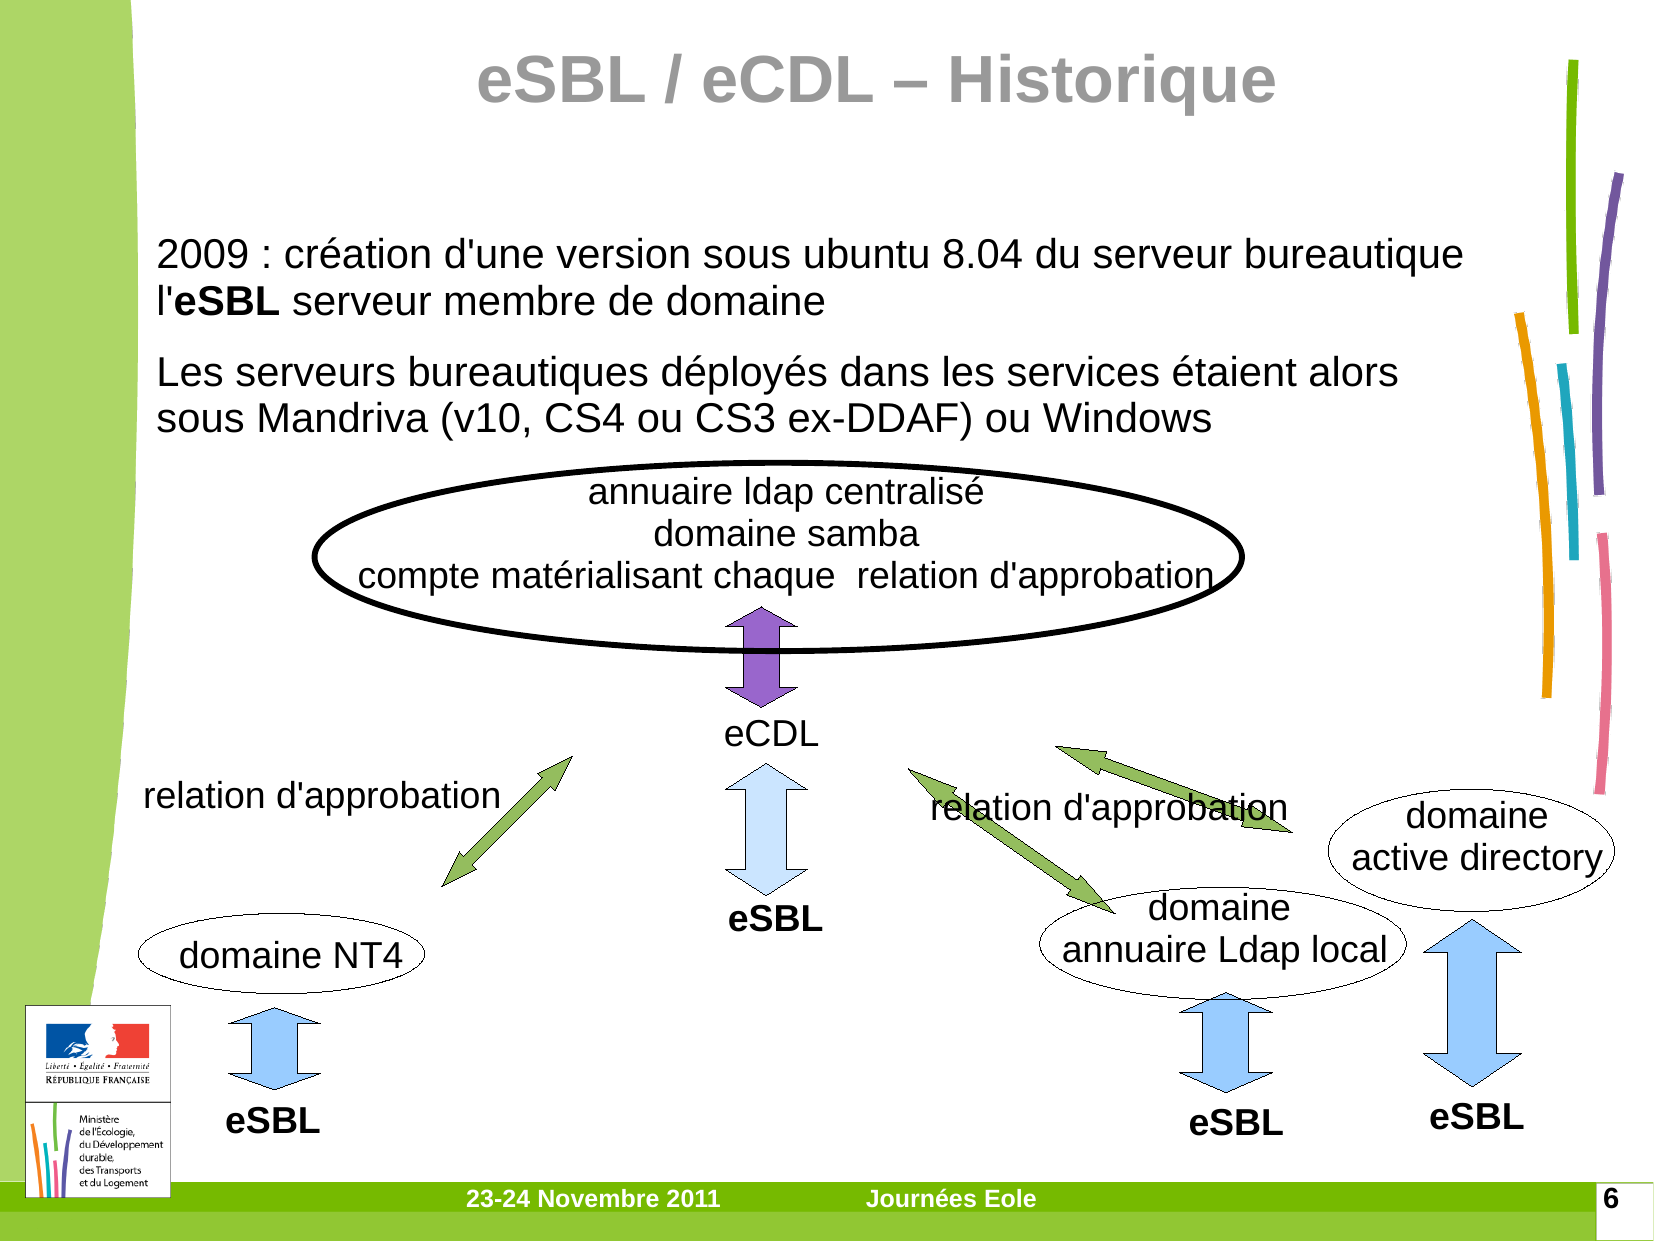

# eSBL / eCDL – Historique
2009 : création d'une version sous ubuntu 8.04 du serveur bureautique l'eSBL serveur membre de domaine
Les serveurs bureautiques déployés dans les services étaient alors sous Mandriva (v10, CS4 ou CS3 ex-DDAF) ou Windows
annuaire ldap centralisé
domaine samba
compte matérialisant chaque relation d'approbation
eCDL
relation d'approbation
relation d'approbation
domaine
active directory
domaine
annuaire Ldap local
eSBL
domaine NT4
eSBL
eSBL
eSBL
6
 SG/SPSSI/PSI septembre 2011
Schéma directeur des SI